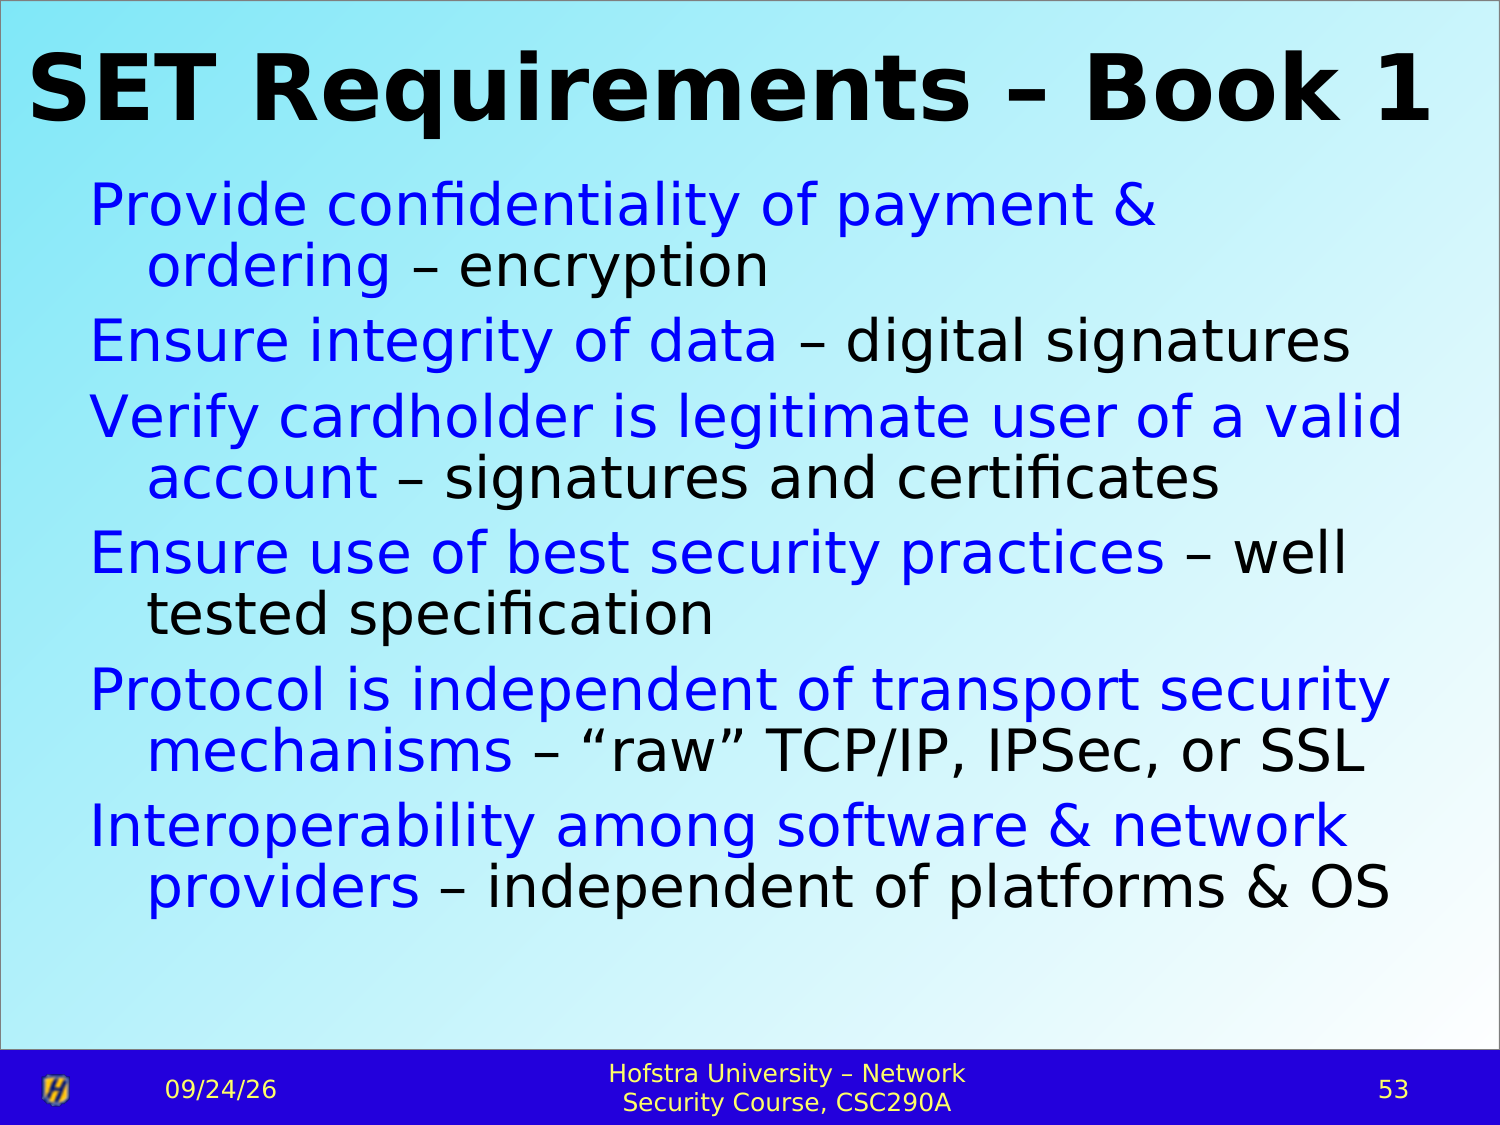

# SET Requirements – Book 1
Provide confidentiality of payment & ordering – encryption
Ensure integrity of data – digital signatures
Verify cardholder is legitimate user of a valid account – signatures and certificates
Ensure use of best security practices – well tested specification
Protocol is independent of transport security mechanisms – “raw” TCP/IP, IPSec, or SSL
Interoperability among software & network providers – independent of platforms & OS
53